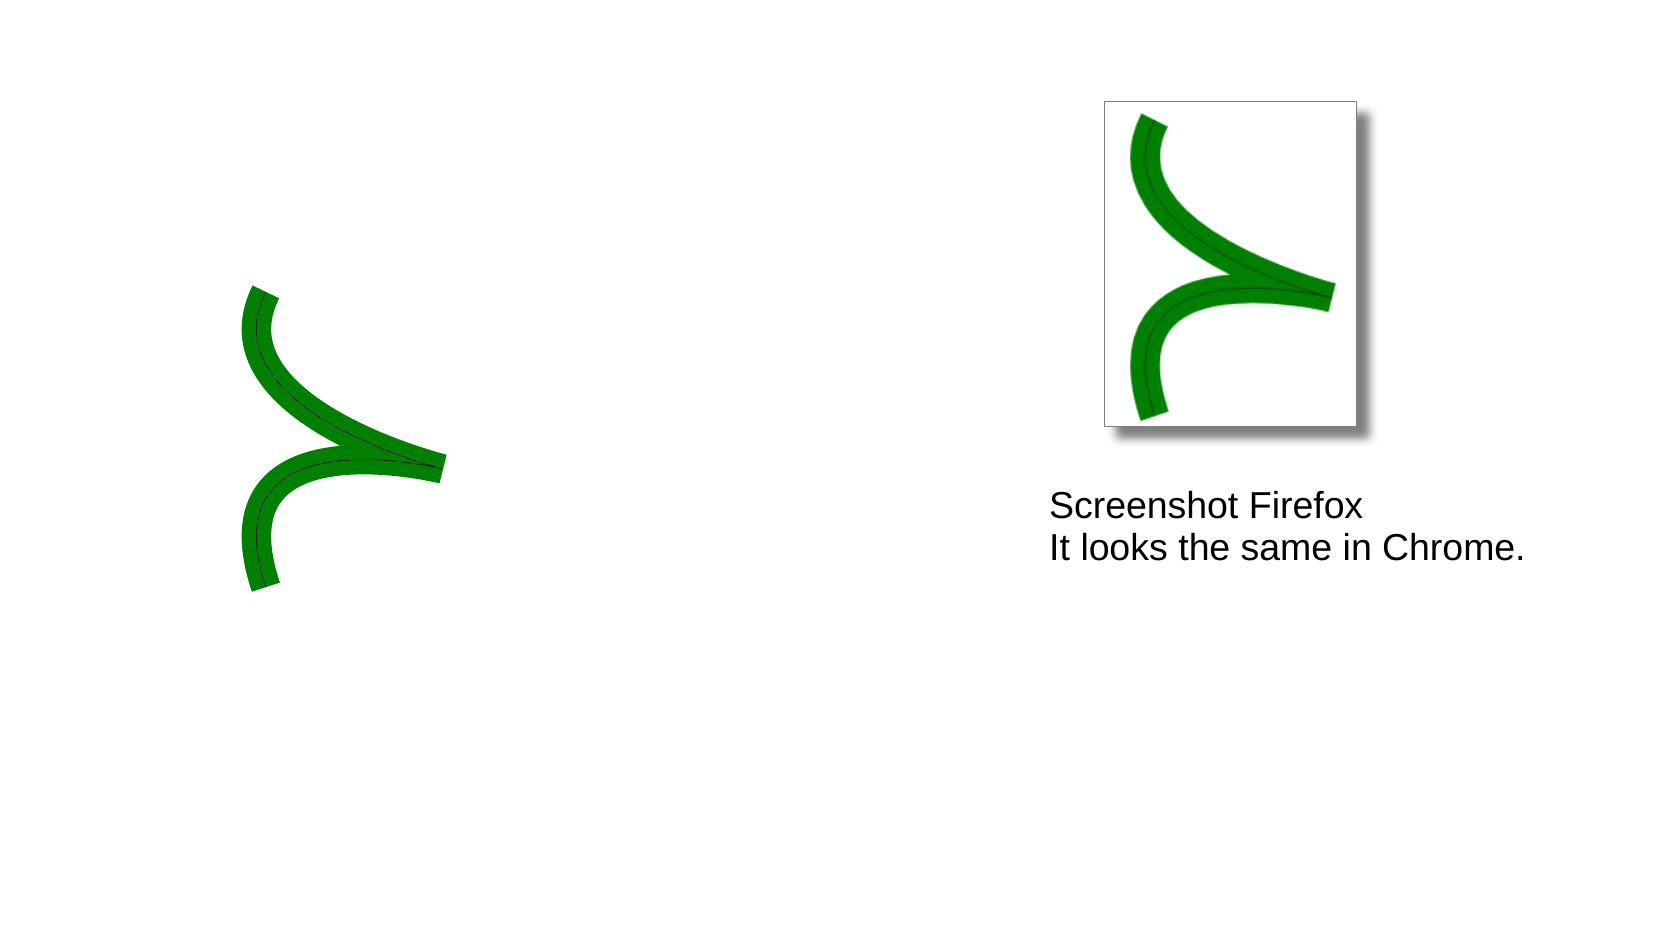

Screenshot Firefox
It looks the same in Chrome.